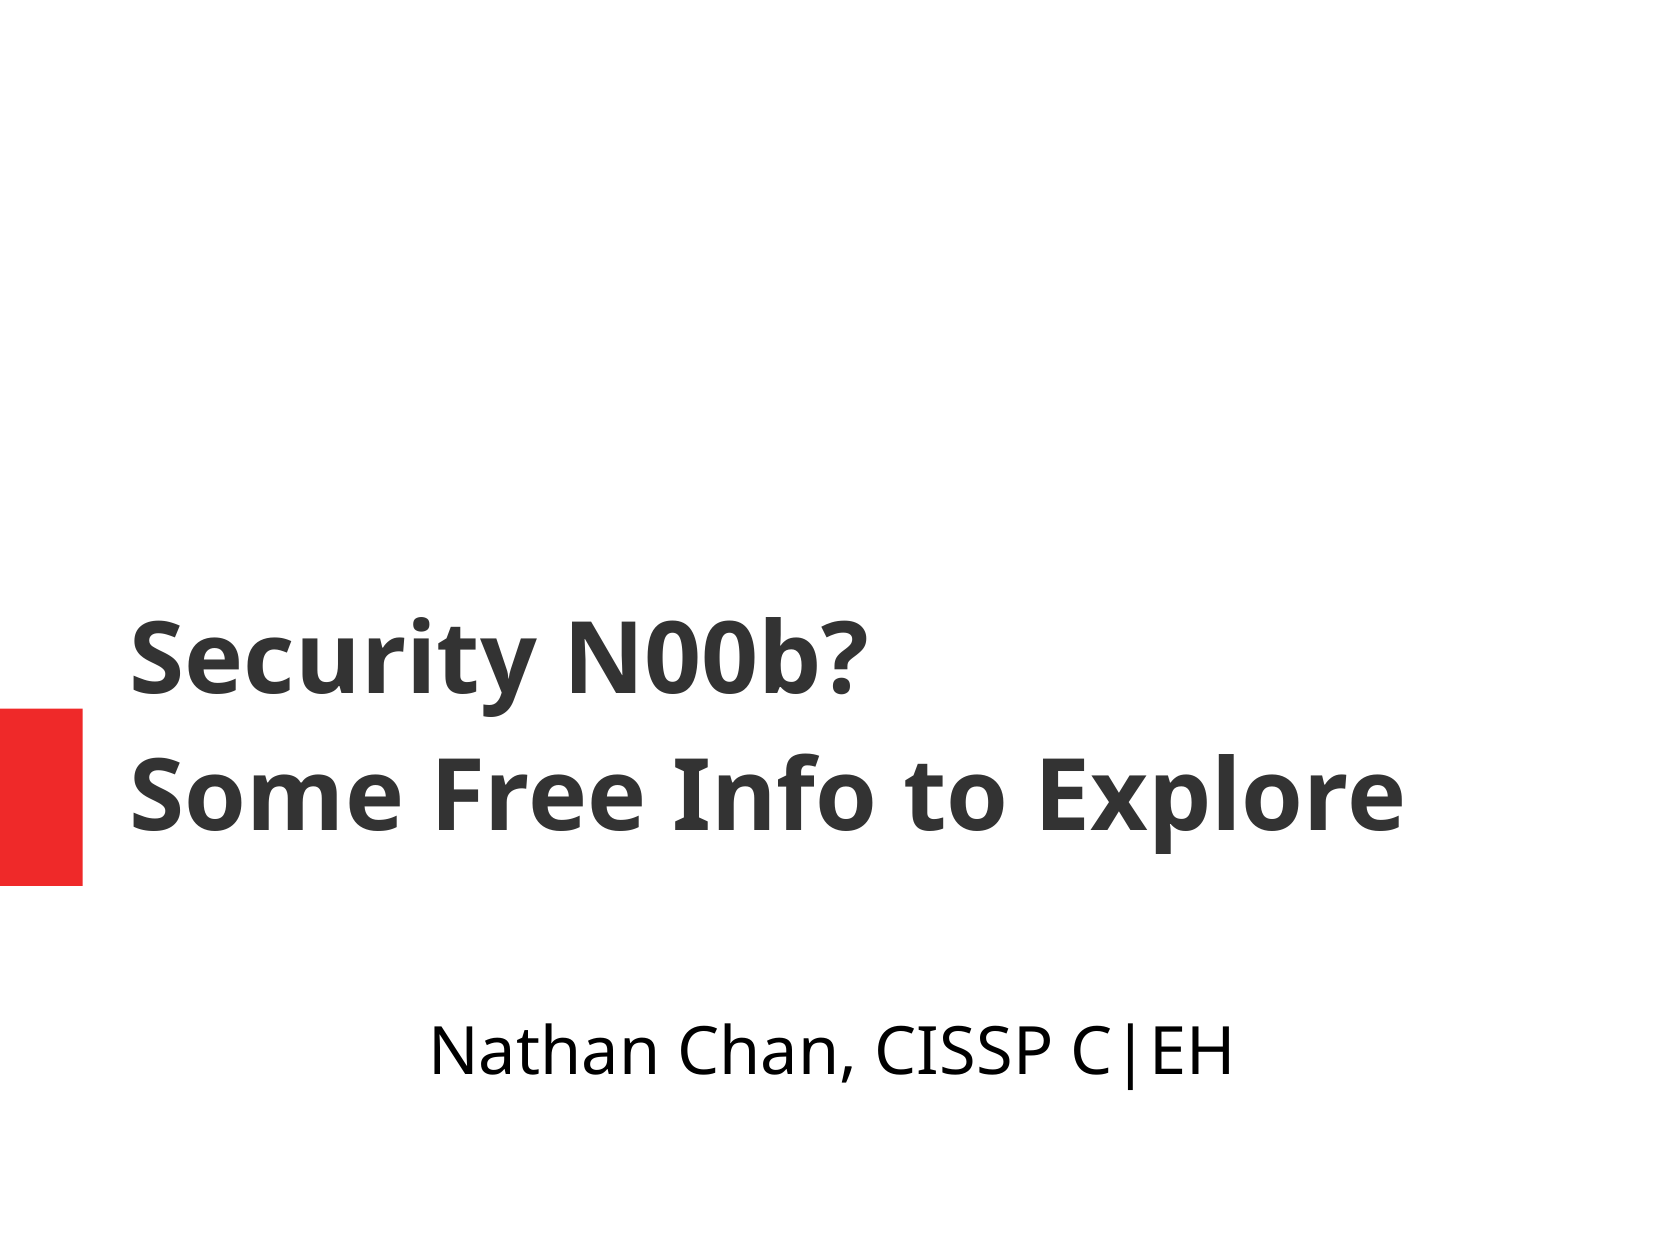

# Security N00b? Some Free Info to Explore
Nathan Chan, CISSP C|EH